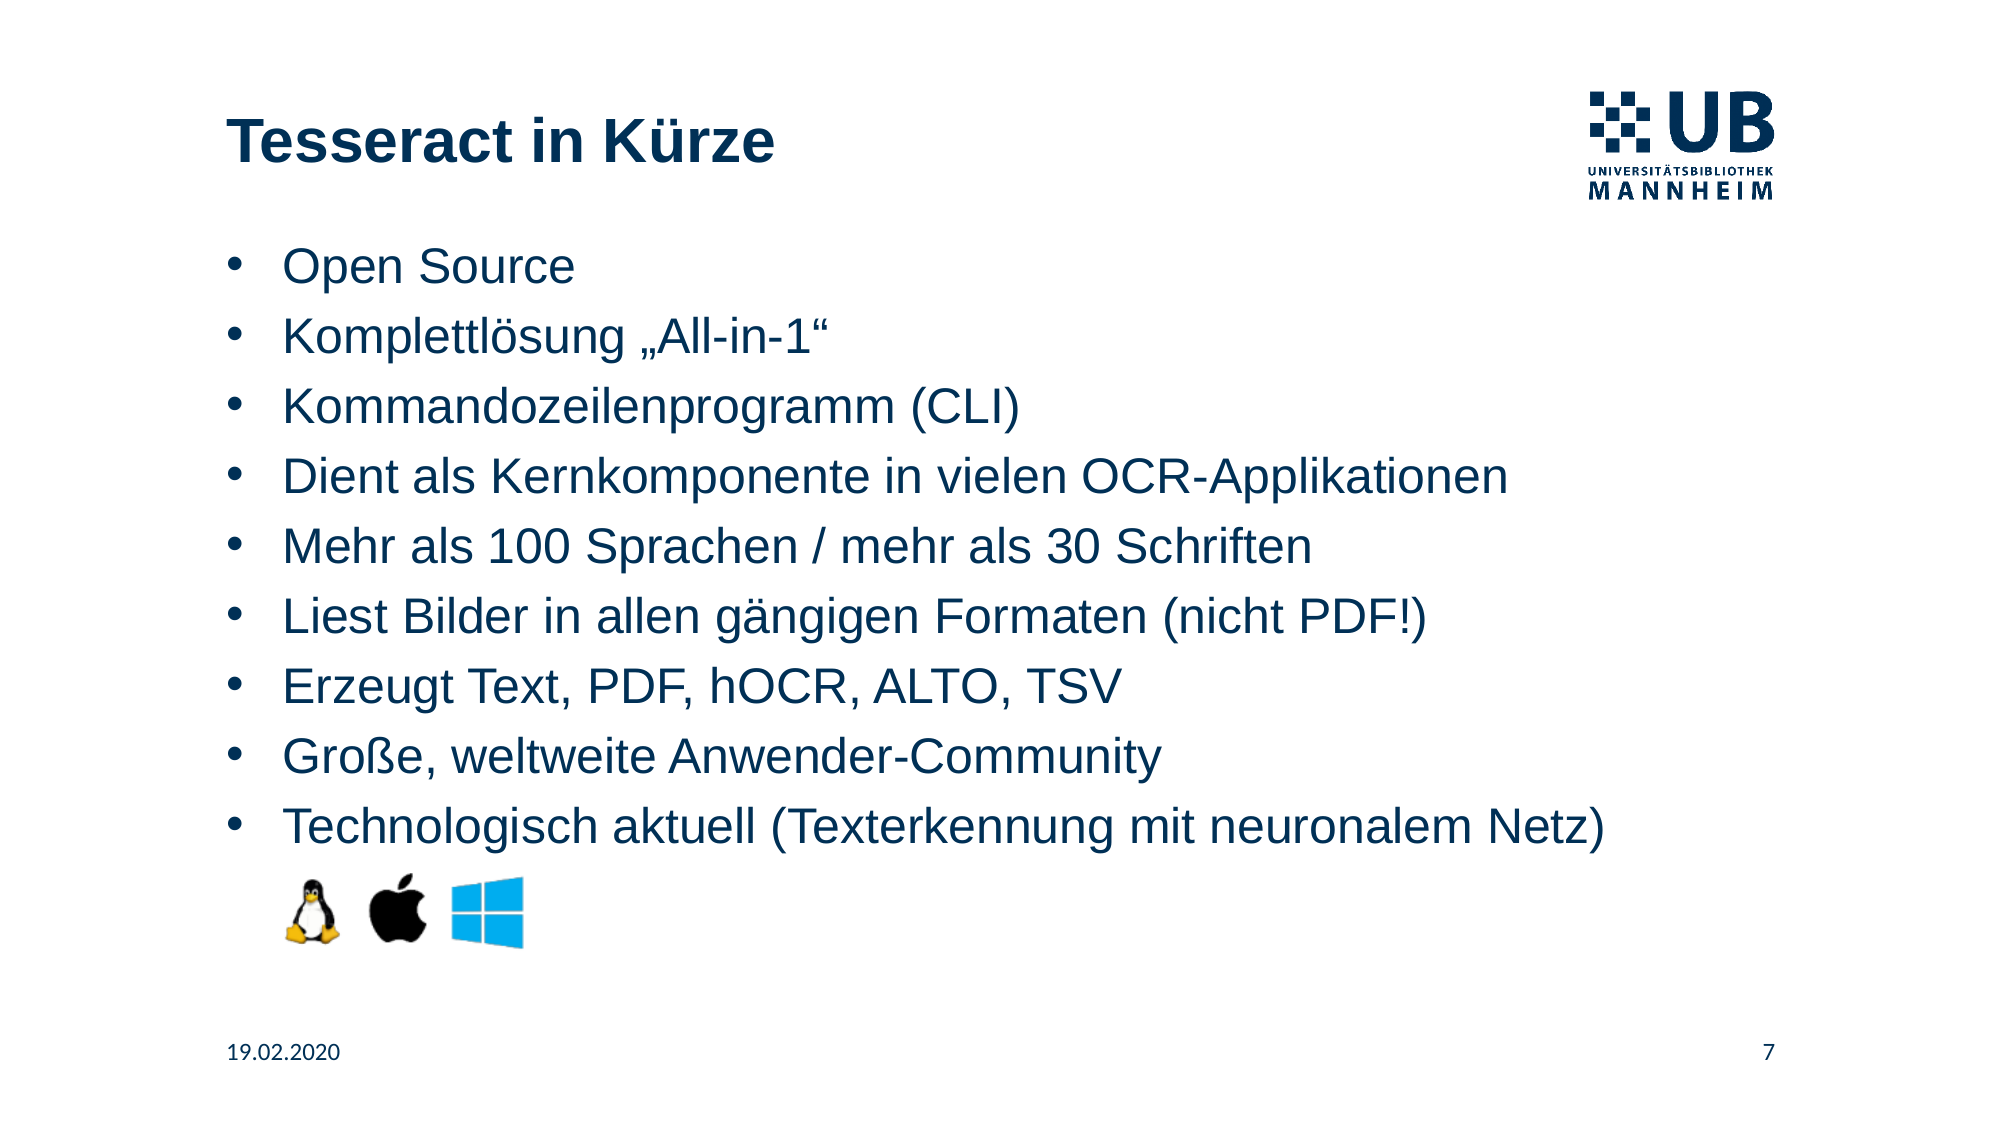

# Tesseract in Kürze
Open Source
Komplettlösung „All-in-1“
Kommandozeilenprogramm (CLI)
Dient als Kernkomponente in vielen OCR-Applikationen
Mehr als 100 Sprachen / mehr als 30 Schriften
Liest Bilder in allen gängigen Formaten (nicht PDF!)
Erzeugt Text, PDF, hOCR, ALTO, TSV
Große, weltweite Anwender-Community
Technologisch aktuell (Texterkennung mit neuronalem Netz)
19.02.2020